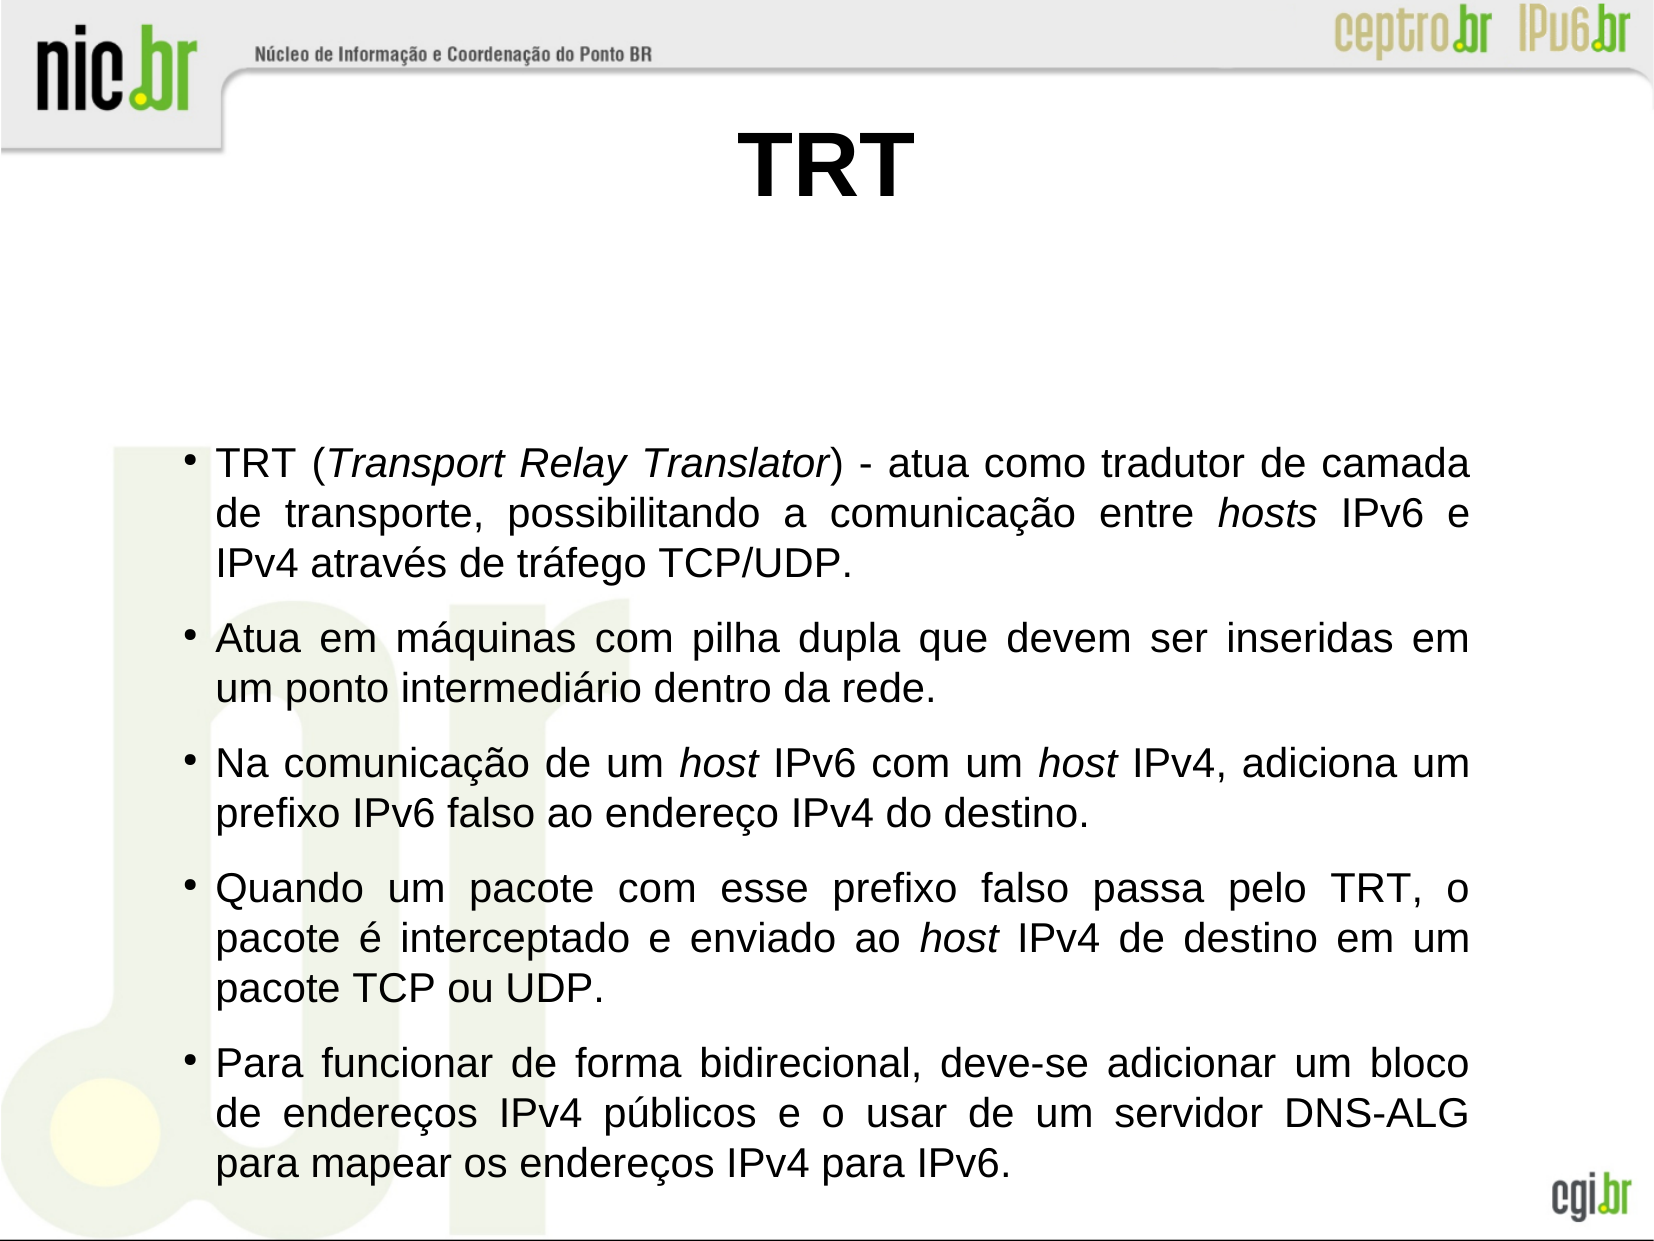

TRT
TRT (Transport Relay Translator) - atua como tradutor de camada de transporte, possibilitando a comunicação entre hosts IPv6 e IPv4 através de tráfego TCP/UDP.
Atua em máquinas com pilha dupla que devem ser inseridas em um ponto intermediário dentro da rede.
Na comunicação de um host IPv6 com um host IPv4, adiciona um prefixo IPv6 falso ao endereço IPv4 do destino.
Quando um pacote com esse prefixo falso passa pelo TRT, o pacote é interceptado e enviado ao host IPv4 de destino em um pacote TCP ou UDP.
Para funcionar de forma bidirecional, deve-se adicionar um bloco de endereços IPv4 públicos e o usar de um servidor DNS-ALG para mapear os endereços IPv4 para IPv6.